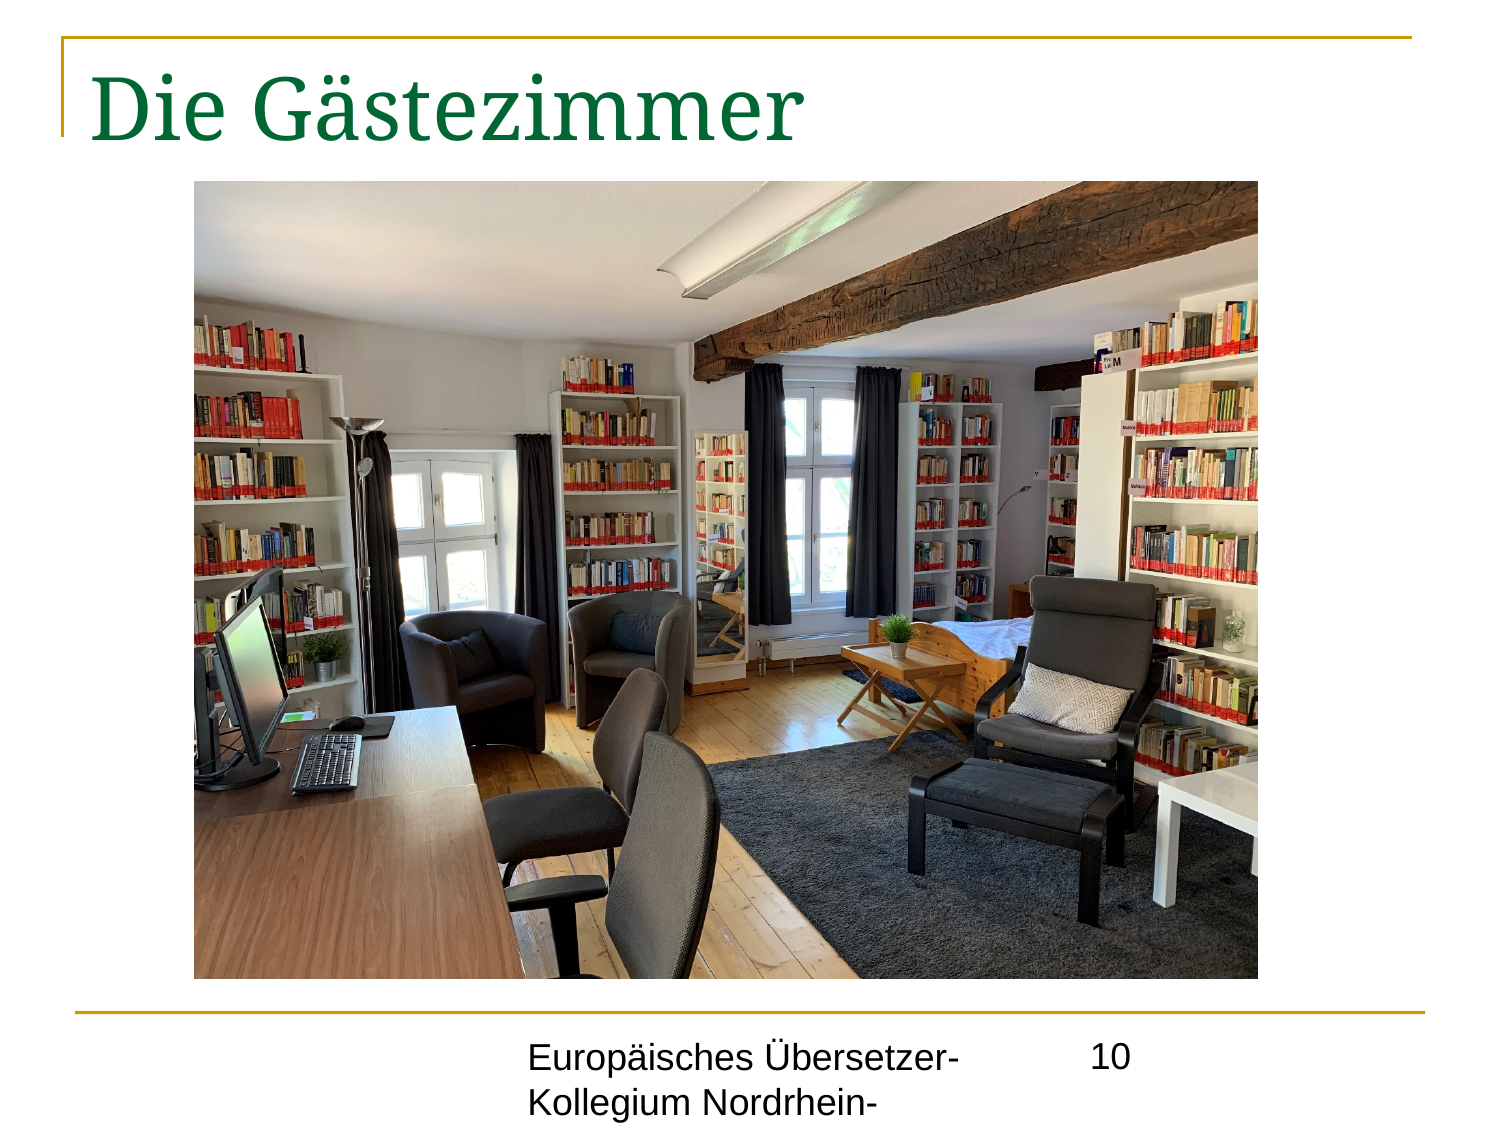

# Die Gästezimmer
Europäisches Übersetzer-Kollegium Nordrhein-Westfalen in Straelen